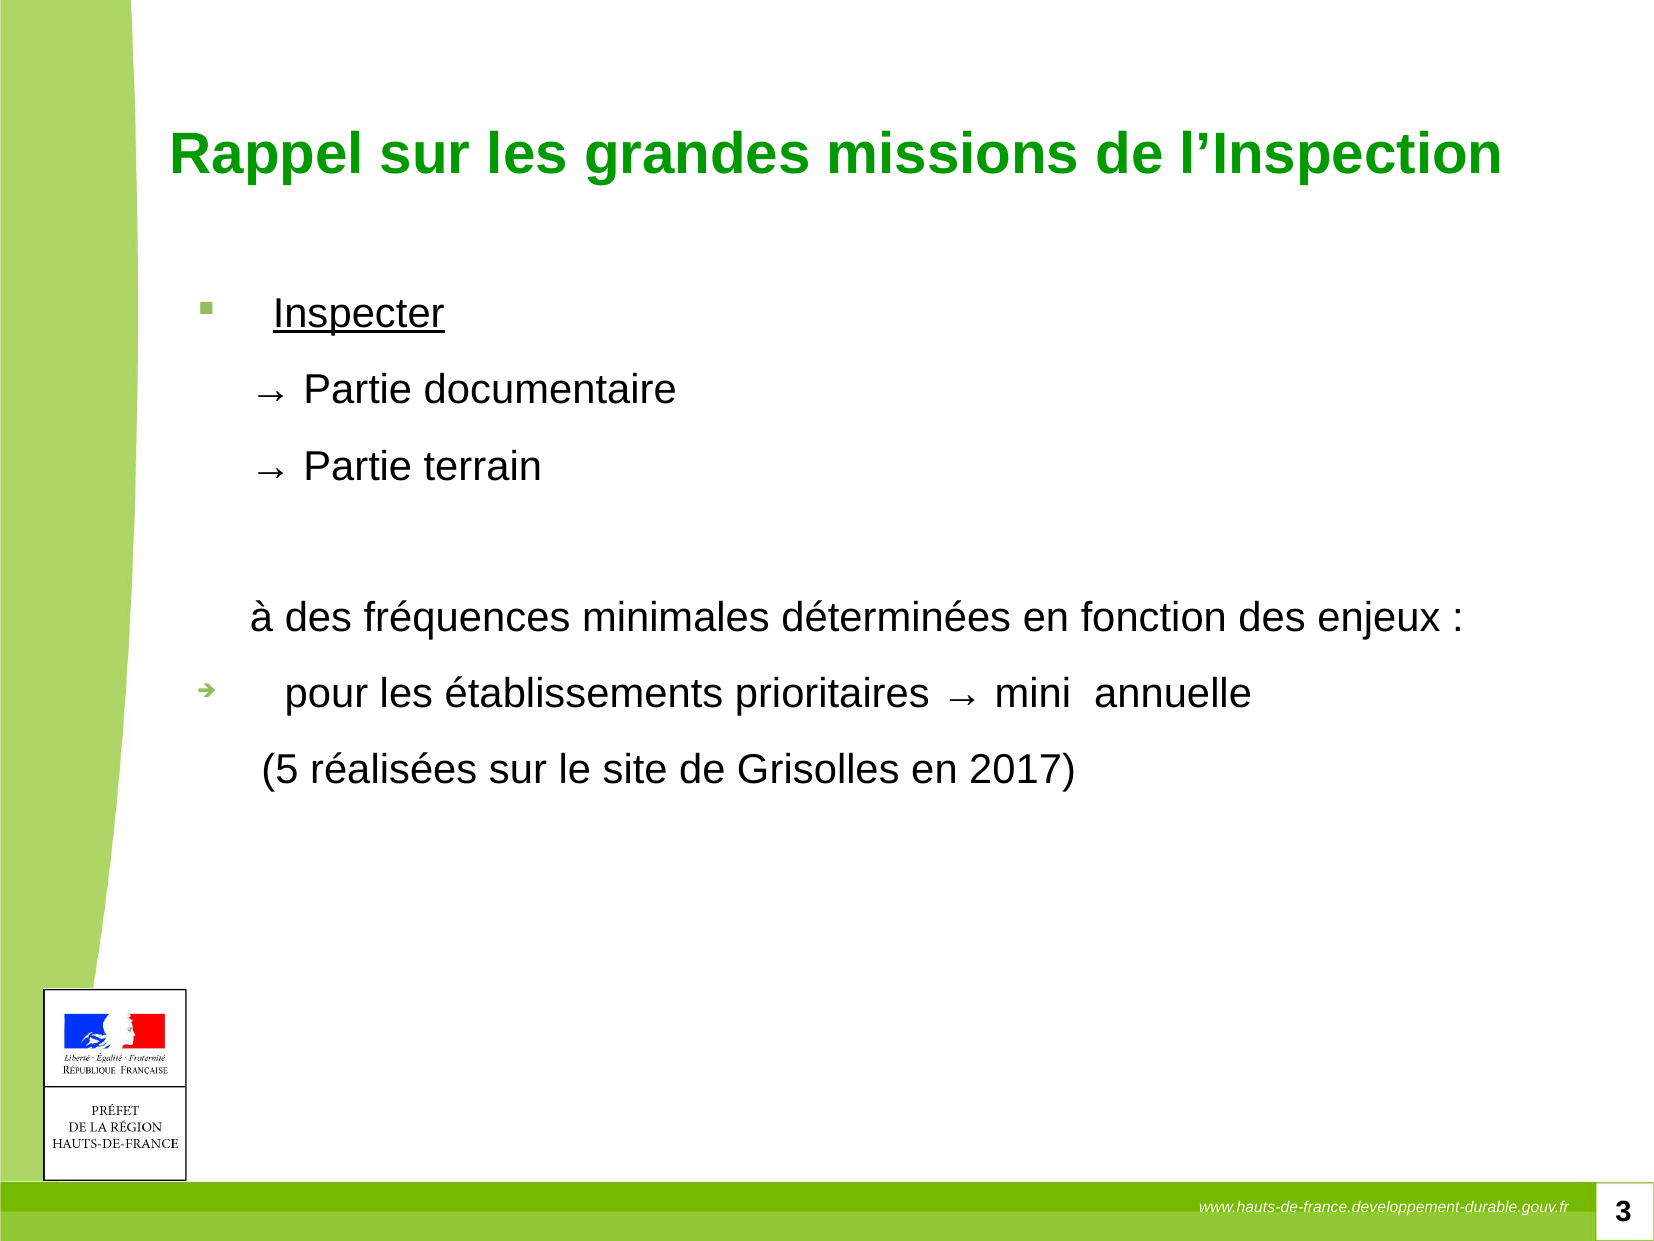

# Rappel sur les grandes missions de l’Inspection
 Inspecter
→ Partie documentaire
→ Partie terrain
à des fréquences minimales déterminées en fonction des enjeux :
 pour les établissements prioritaires → mini annuelle
 (5 réalisées sur le site de Grisolles en 2017)
3